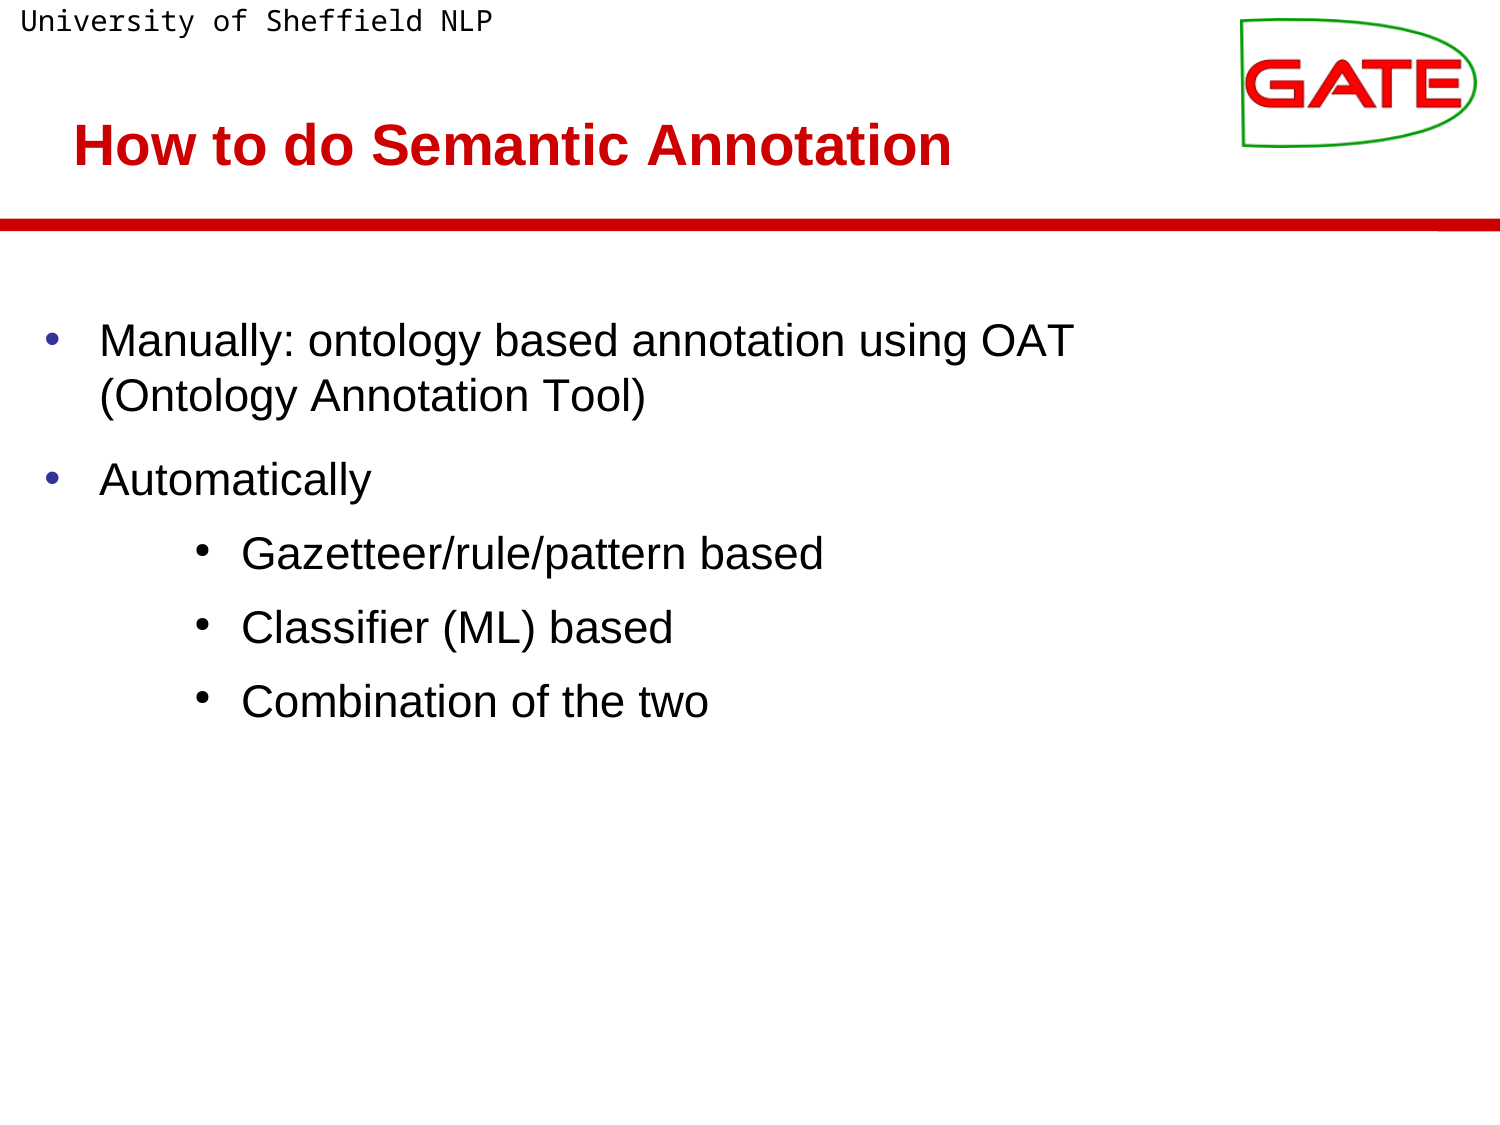

# How to do Semantic Annotation
Manually: ontology based annotation using OAT
(Ontology Annotation Tool)
Automatically
Gazetteer/rule/pattern based
Classifier (ML) based
Combination of the two